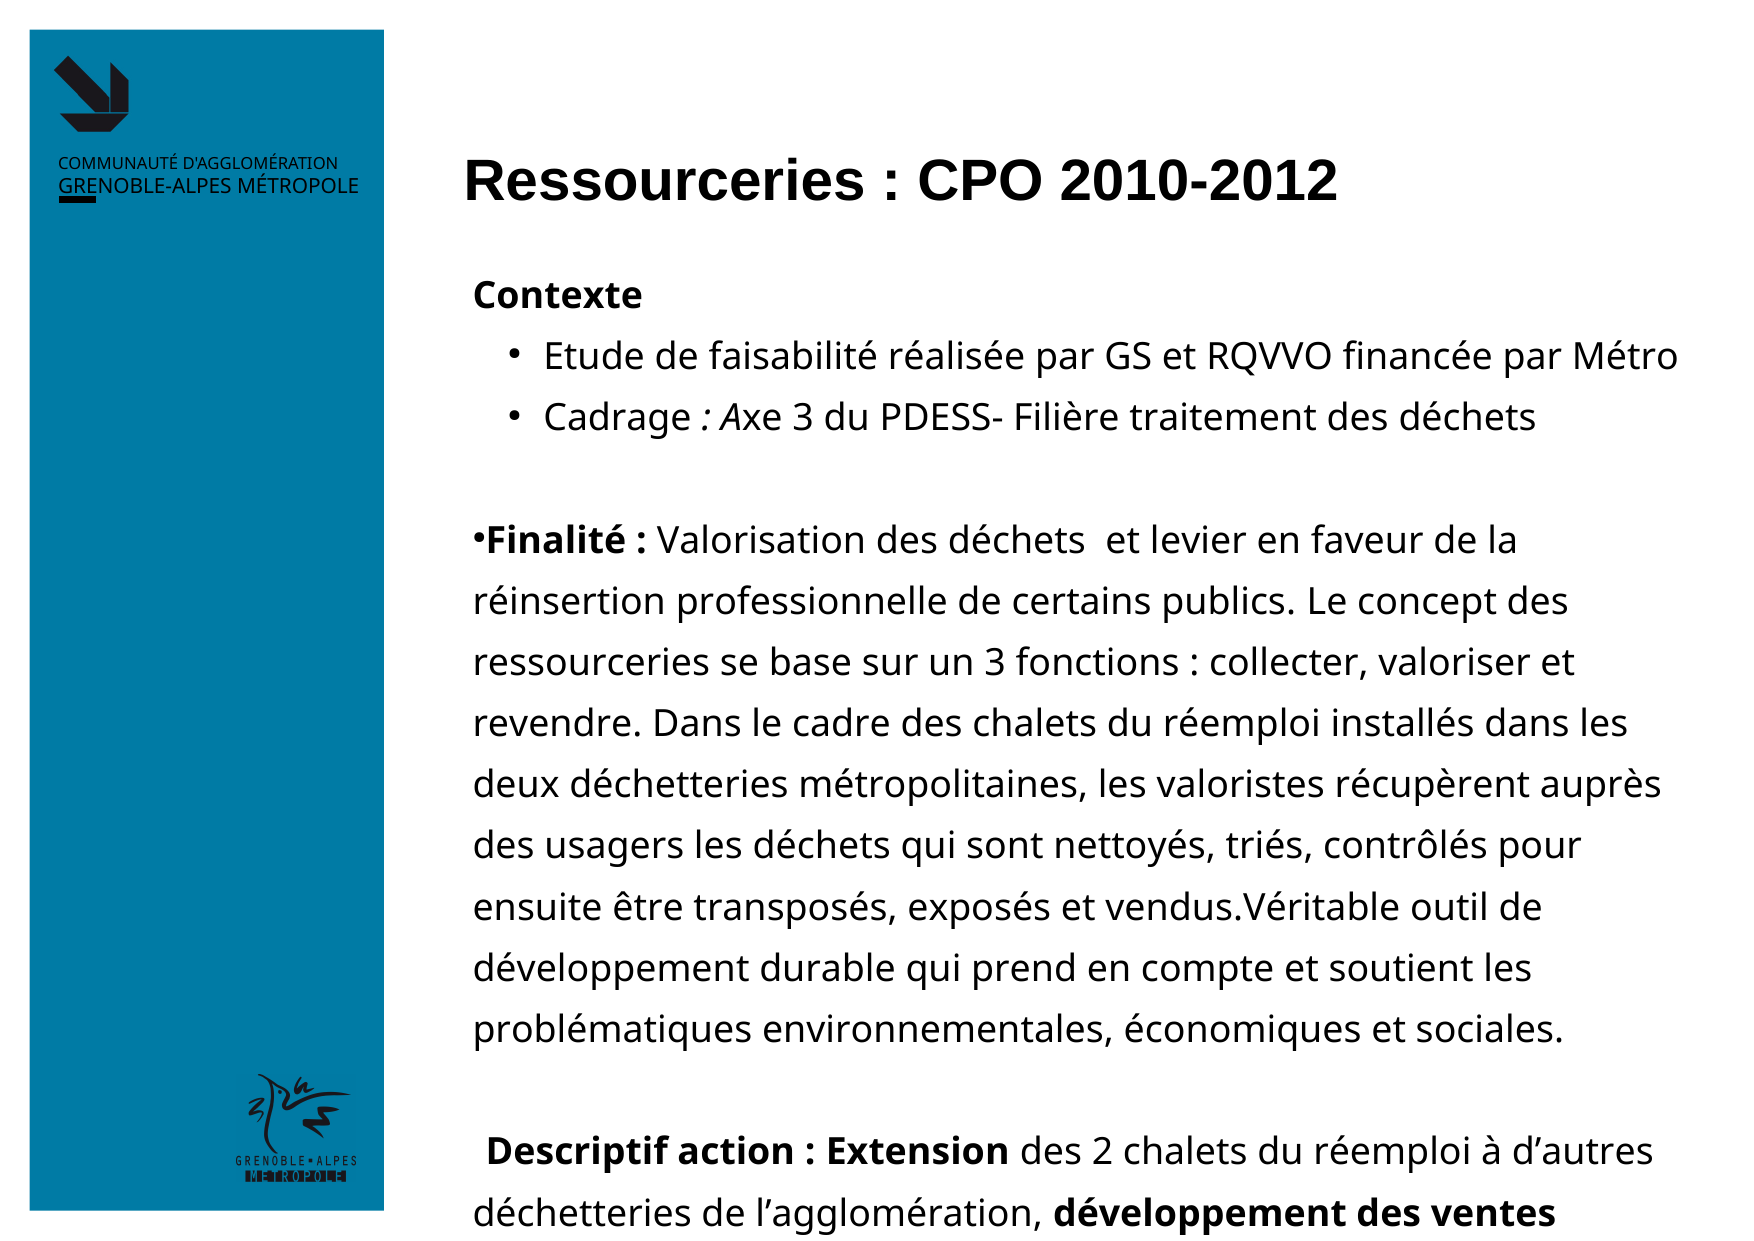

Contexte
Etude de faisabilité réalisée par GS et RQVVO financée par Métro
Cadrage : Axe 3 du PDESS- Filière traitement des déchets
Finalité : Valorisation des déchets et levier en faveur de la réinsertion professionnelle de certains publics. Le concept des ressourceries se base sur un 3 fonctions : collecter, valoriser et revendre. Dans le cadre des chalets du réemploi installés dans les deux déchetteries métropolitaines, les valoristes récupèrent auprès des usagers les déchets qui sont nettoyés, triés, contrôlés pour ensuite être transposés, exposés et vendus.Véritable outil de développement durable qui prend en compte et soutient les problématiques environnementales, économiques et sociales.
Descriptif action : Extension des 2 chalets du réemploi à d’autres déchetteries de l’agglomération, développement des ventes d'objet, structuration d’une filière métier autour des activités de réemploi, organisation d'une “ ressourcerie tournante”.
Budget : 150 965 €
Financements : Métro, Etat, Région RAlpes, VDG, CET, CG38
Ressourceries : CPO 2010-2012
COMMUNAUTÉ D'AGGLOMÉRATION
GRENOBLE-ALPES MÉTROPOLE